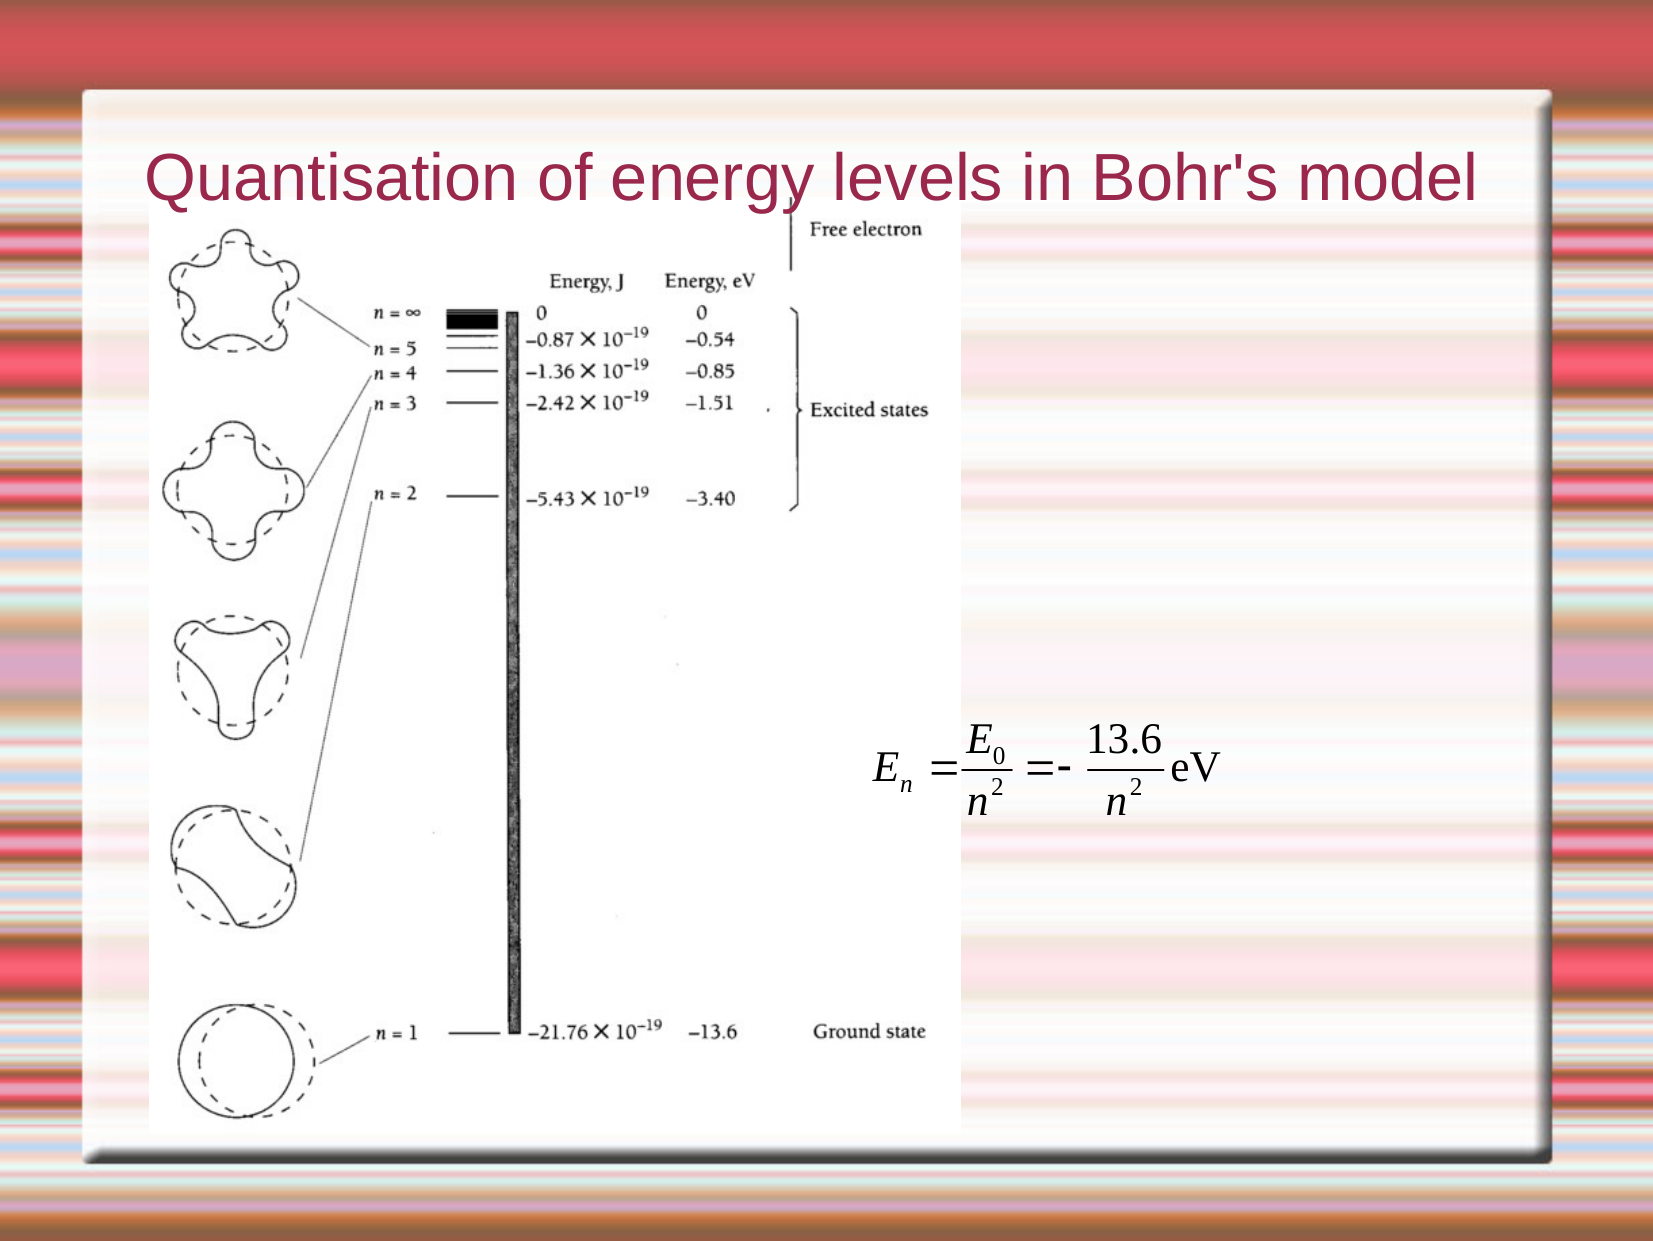

# Quantisation of energy levels in Bohr's model